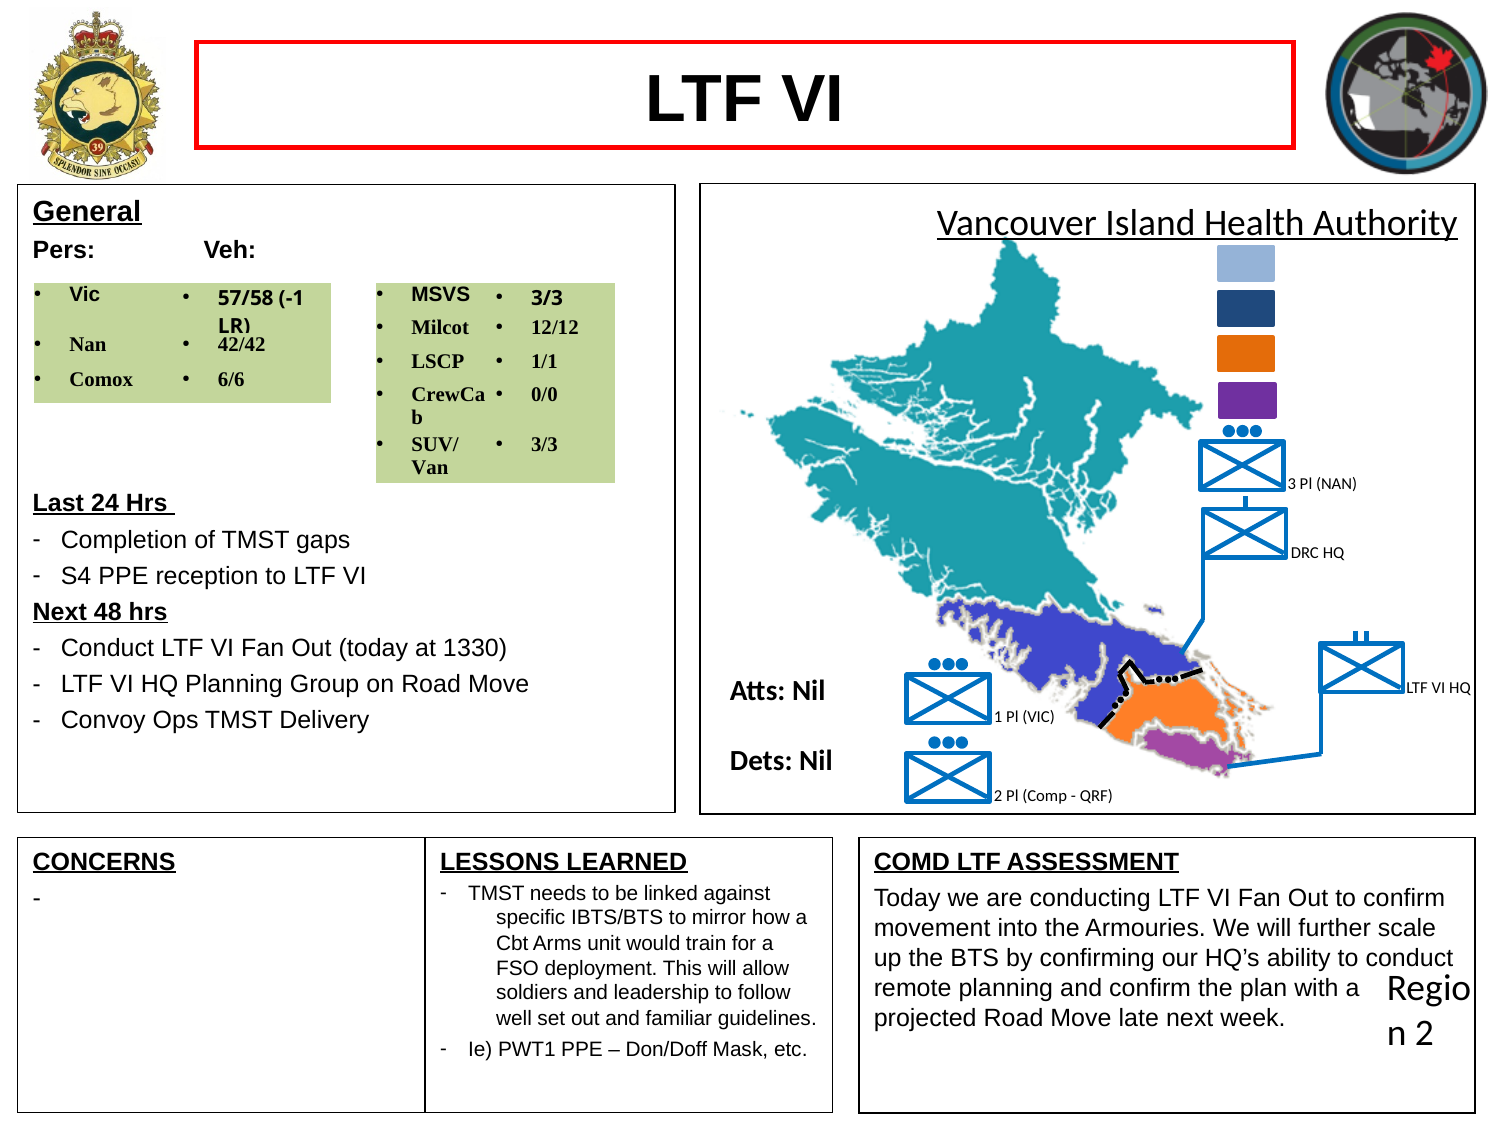

# LTF VI
General
Pers:		 Veh:
Last 24 Hrs
Completion of TMST gaps
S4 PPE reception to LTF VI
Next 48 hrs
Conduct LTF VI Fan Out (today at 1330)
LTF VI HQ Planning Group on Road Move
Convoy Ops TMST Delivery
Vancouver Island Health Authority
 Region 1
 Region 2
 Region 3
 Region 4
| Vic | 57/58 (-1 LR) |
| --- | --- |
| Nan | 42/42 |
| Comox | 6/6 |
| MSVS | 3/3 |
| --- | --- |
| Milcot | 12/12 |
| LSCP | 1/1 |
| CrewCab | 0/0 |
| SUV/Van | 3/3 |
3 Pl (NAN)
DRC HQ
Atts: Nil
Dets: Nil
LTF VI HQ
1 Pl (VIC)
2 Pl (Comp - QRF)
CONCERNS
-
LESSONS LEARNED
TMST needs to be linked against specific IBTS/BTS to mirror how a Cbt Arms unit would train for a FSO deployment. This will allow soldiers and leadership to follow well set out and familiar guidelines.
Ie) PWT1 PPE – Don/Doff Mask, etc.
COMD LTF ASSESSMENT
Today we are conducting LTF VI Fan Out to confirm movement into the Armouries. We will further scale up the BTS by confirming our HQ’s ability to conduct remote planning and confirm the plan with a projected Road Move late next week.